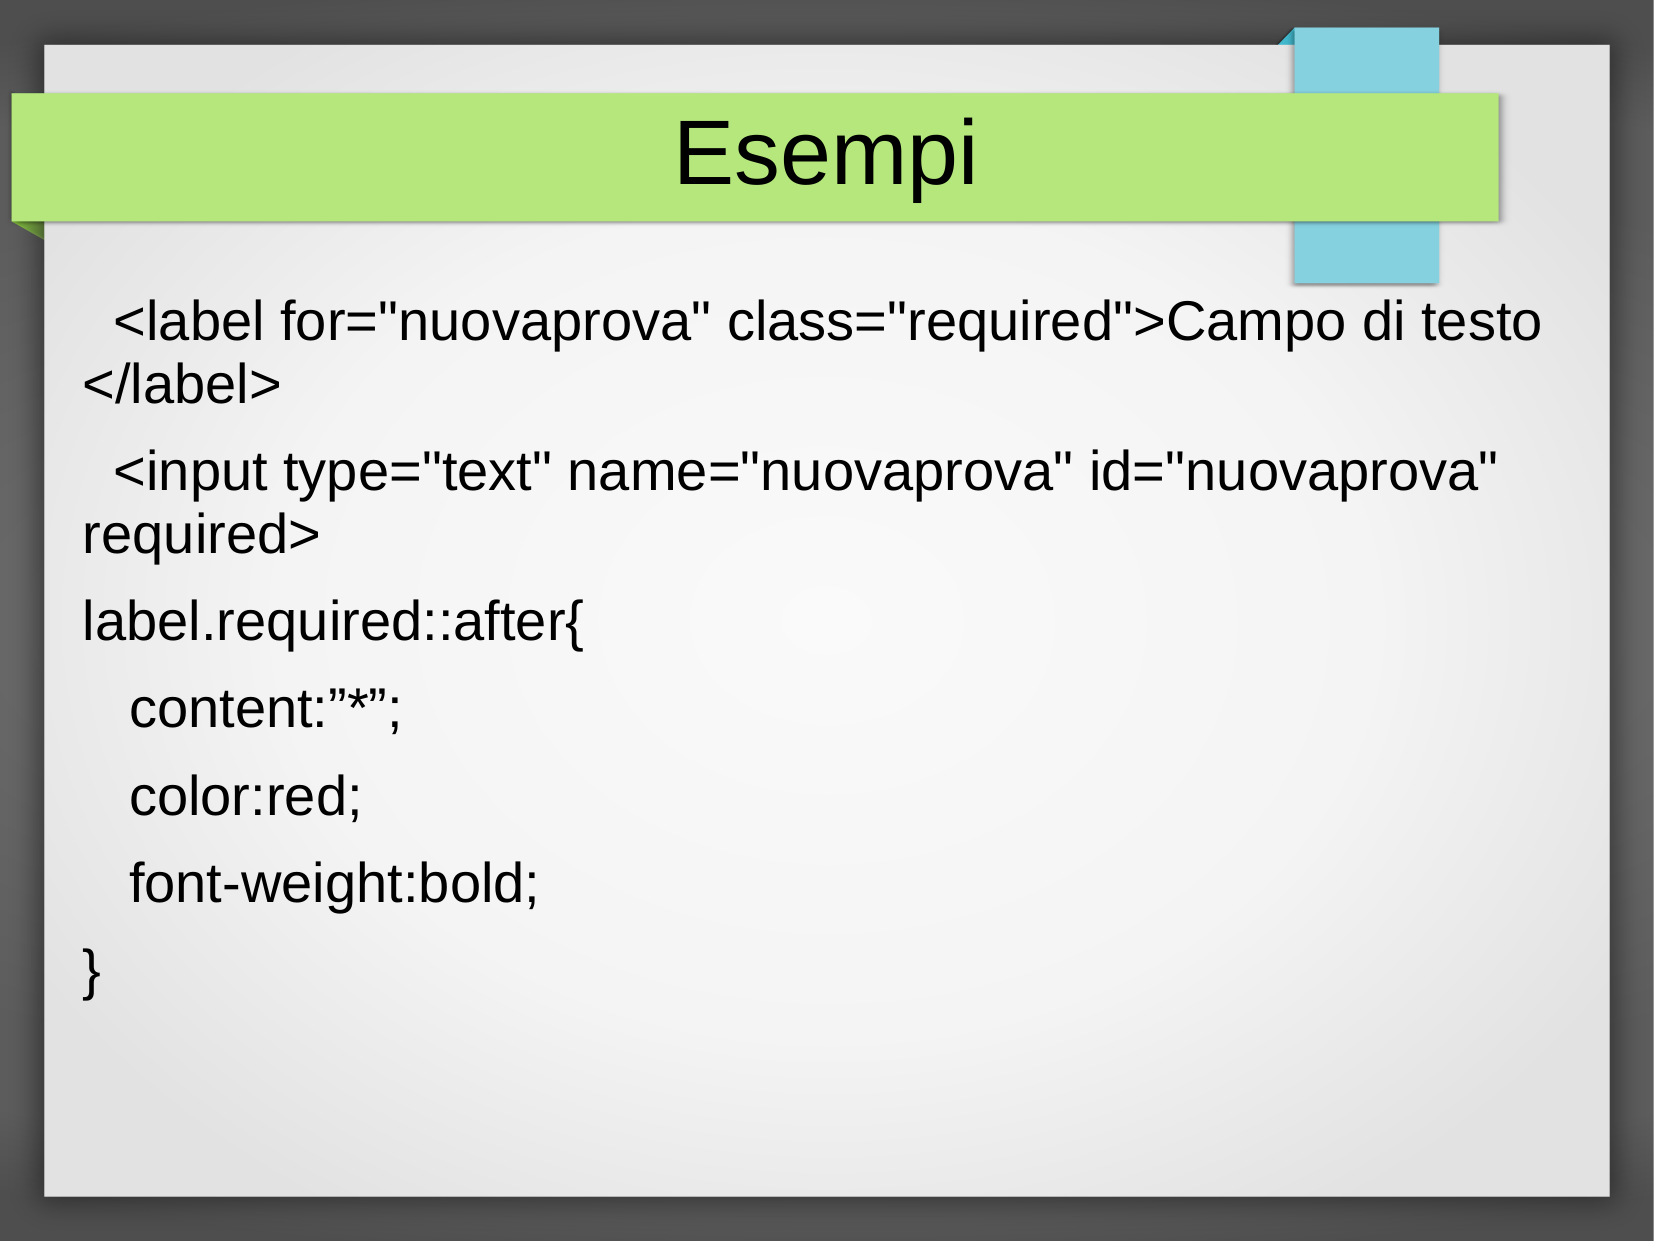

# Esempi
 <label for="nuovaprova" class="required">Campo di testo </label>
 <input type="text" name="nuovaprova" id="nuovaprova" required>
label.required::after{
 content:”*”;
 color:red;
 font-weight:bold;
}